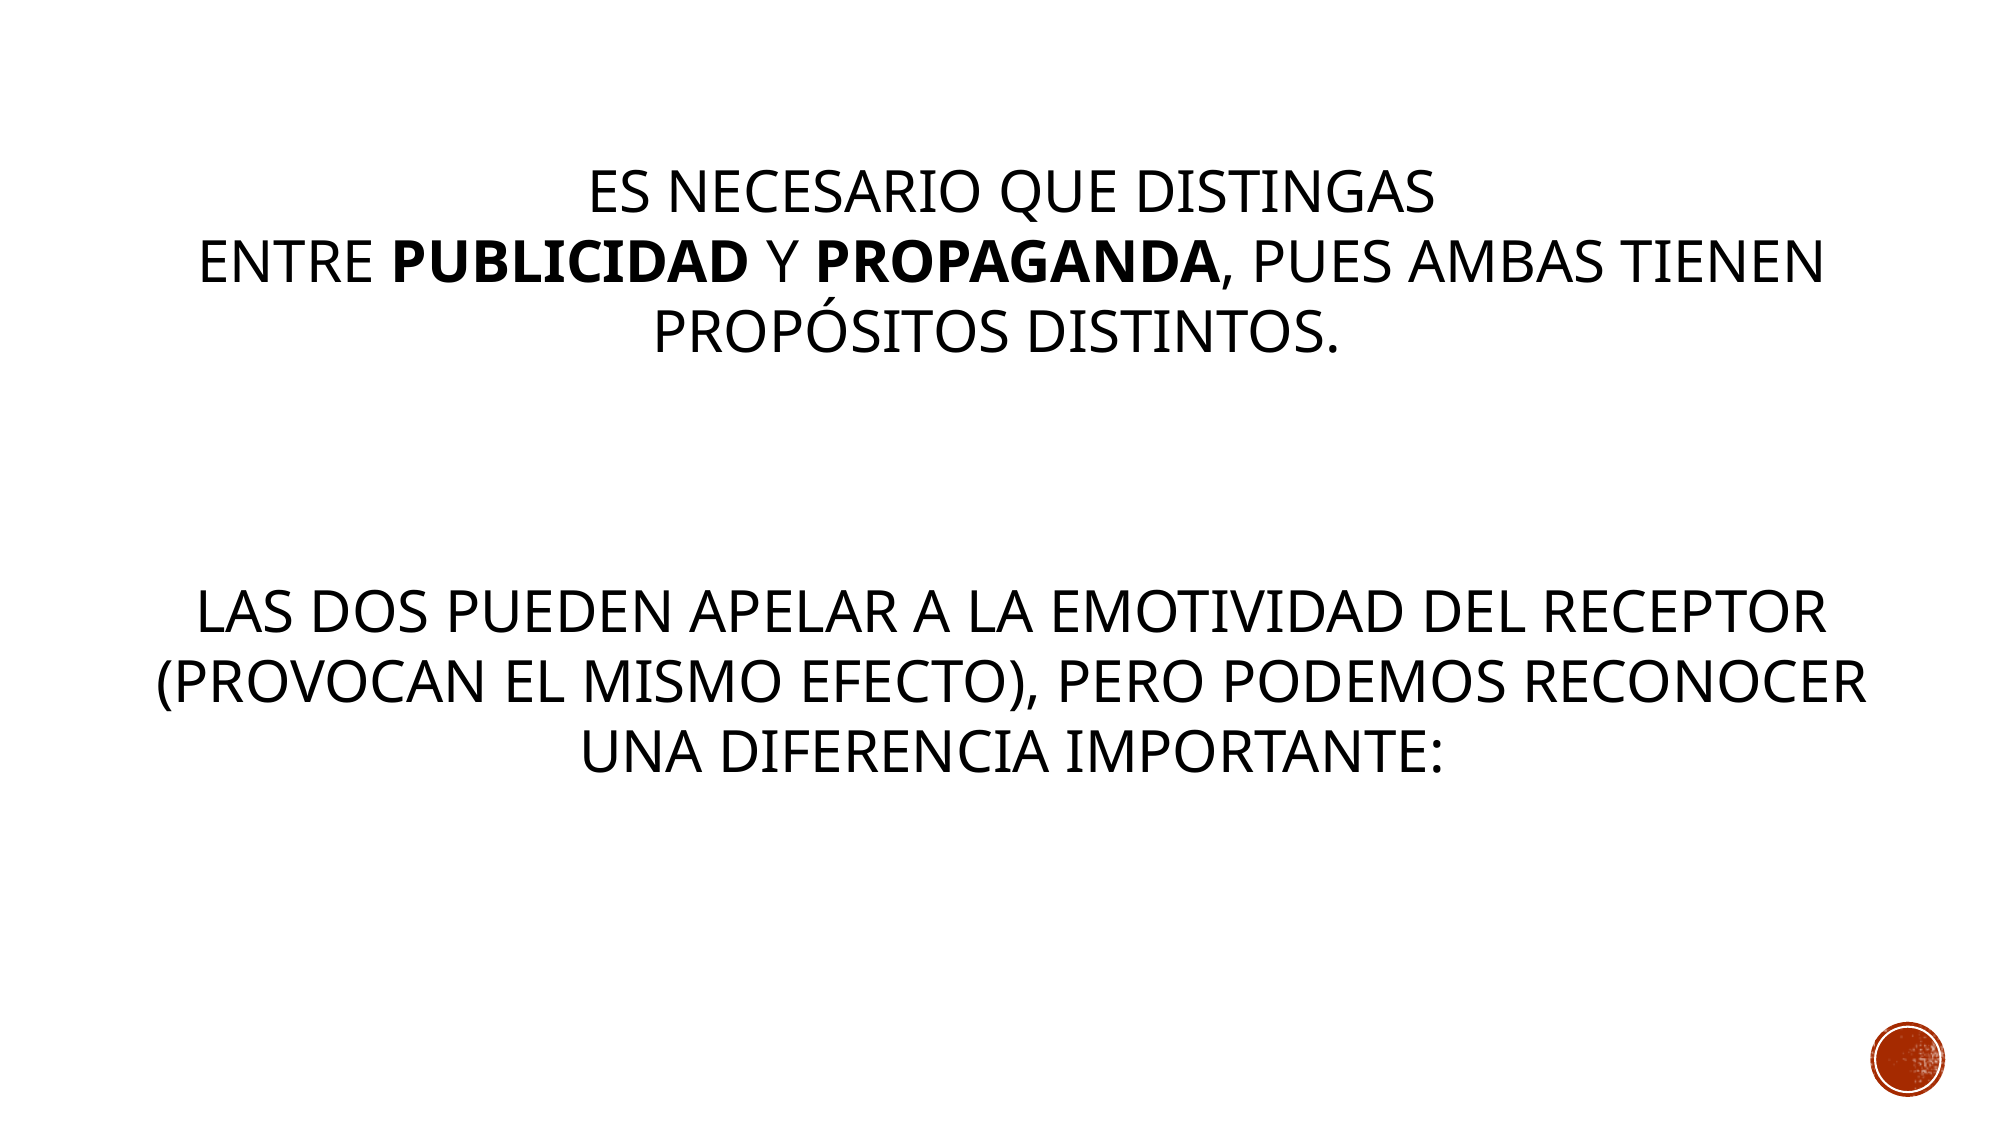

# Es necesario que distingas entre publicidad y propaganda, pues ambas tienen propósitos distintos. Las dos pueden apelar a la emotividad del receptor (provocan el mismo efecto), pero podemos reconocer una diferencia importante: